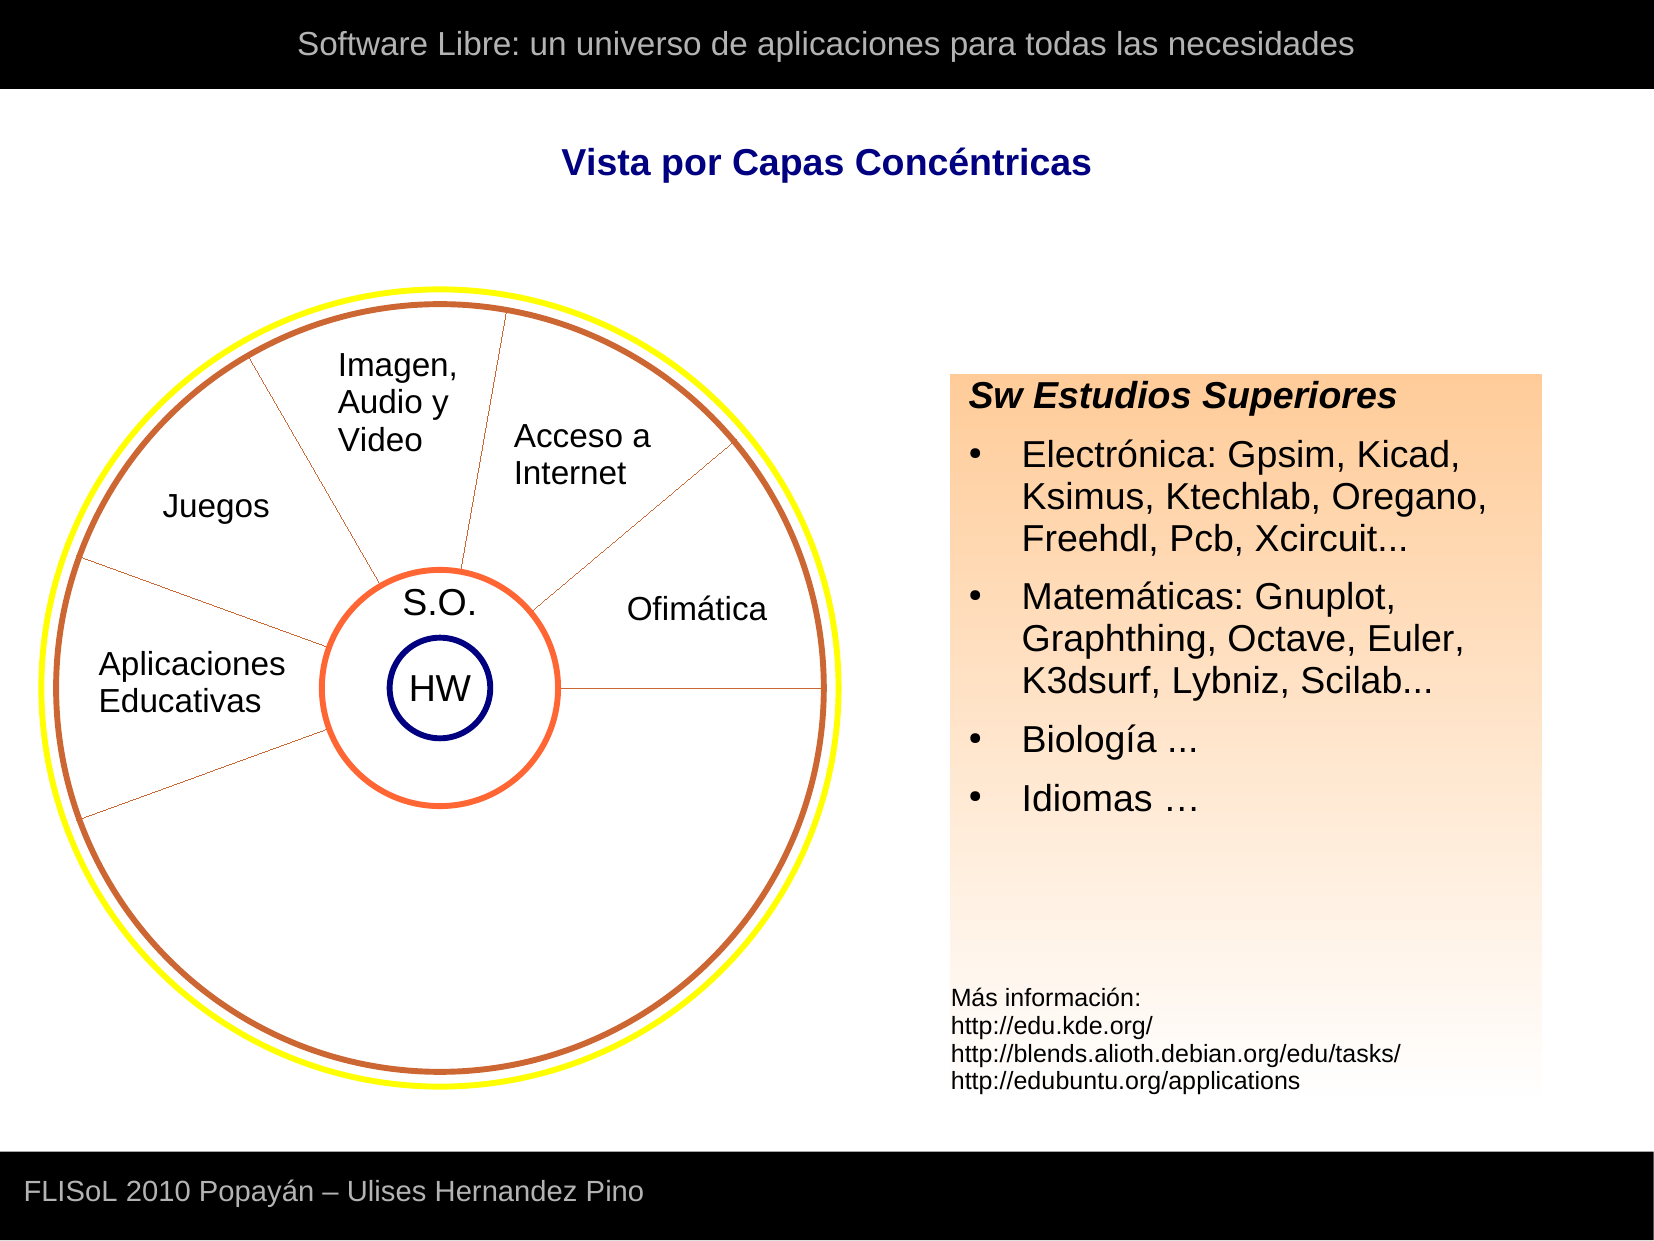

Vista por Capas Concéntricas
Imagen,
Audio y
Video
# Sw Estudios Superiores
Electrónica: Gpsim, Kicad, Ksimus, Ktechlab, Oregano, Freehdl, Pcb, Xcircuit...
Matemáticas: Gnuplot, Graphthing, Octave, Euler, K3dsurf, Lybniz, Scilab...
Biología ...
Idiomas …
Más información:
http://edu.kde.org/
http://blends.alioth.debian.org/edu/tasks/
http://edubuntu.org/applications
Acceso a
Internet
Juegos
S.O.
Ofimática
HW
Aplicaciones
Educativas